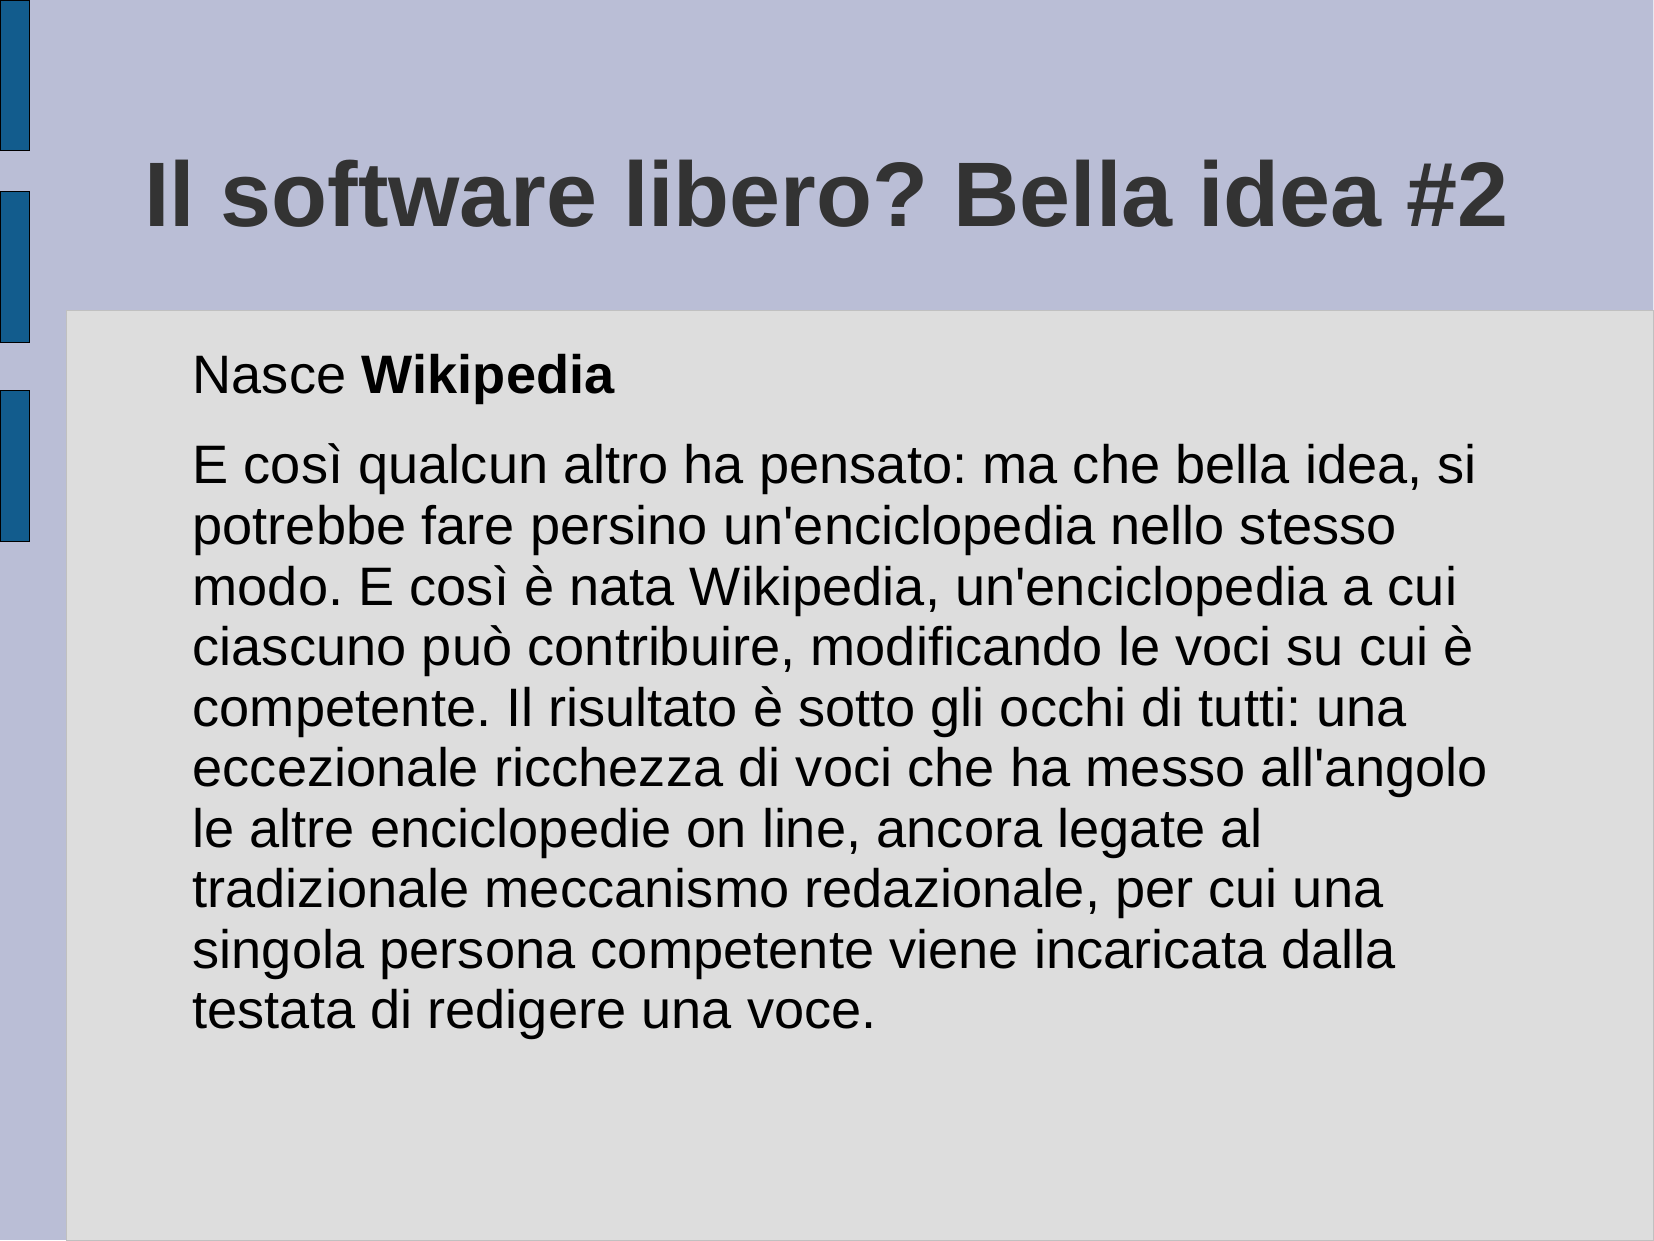

# Il software libero? Bella idea #2
Nasce Wikipedia
E così qualcun altro ha pensato: ma che bella idea, si potrebbe fare persino un'enciclopedia nello stesso modo. E così è nata Wikipedia, un'enciclopedia a cui ciascuno può contribuire, modificando le voci su cui è competente. Il risultato è sotto gli occhi di tutti: una eccezionale ricchezza di voci che ha messo all'angolo le altre enciclopedie on line, ancora legate al tradizionale meccanismo redazionale, per cui una singola persona competente viene incaricata dalla testata di redigere una voce.